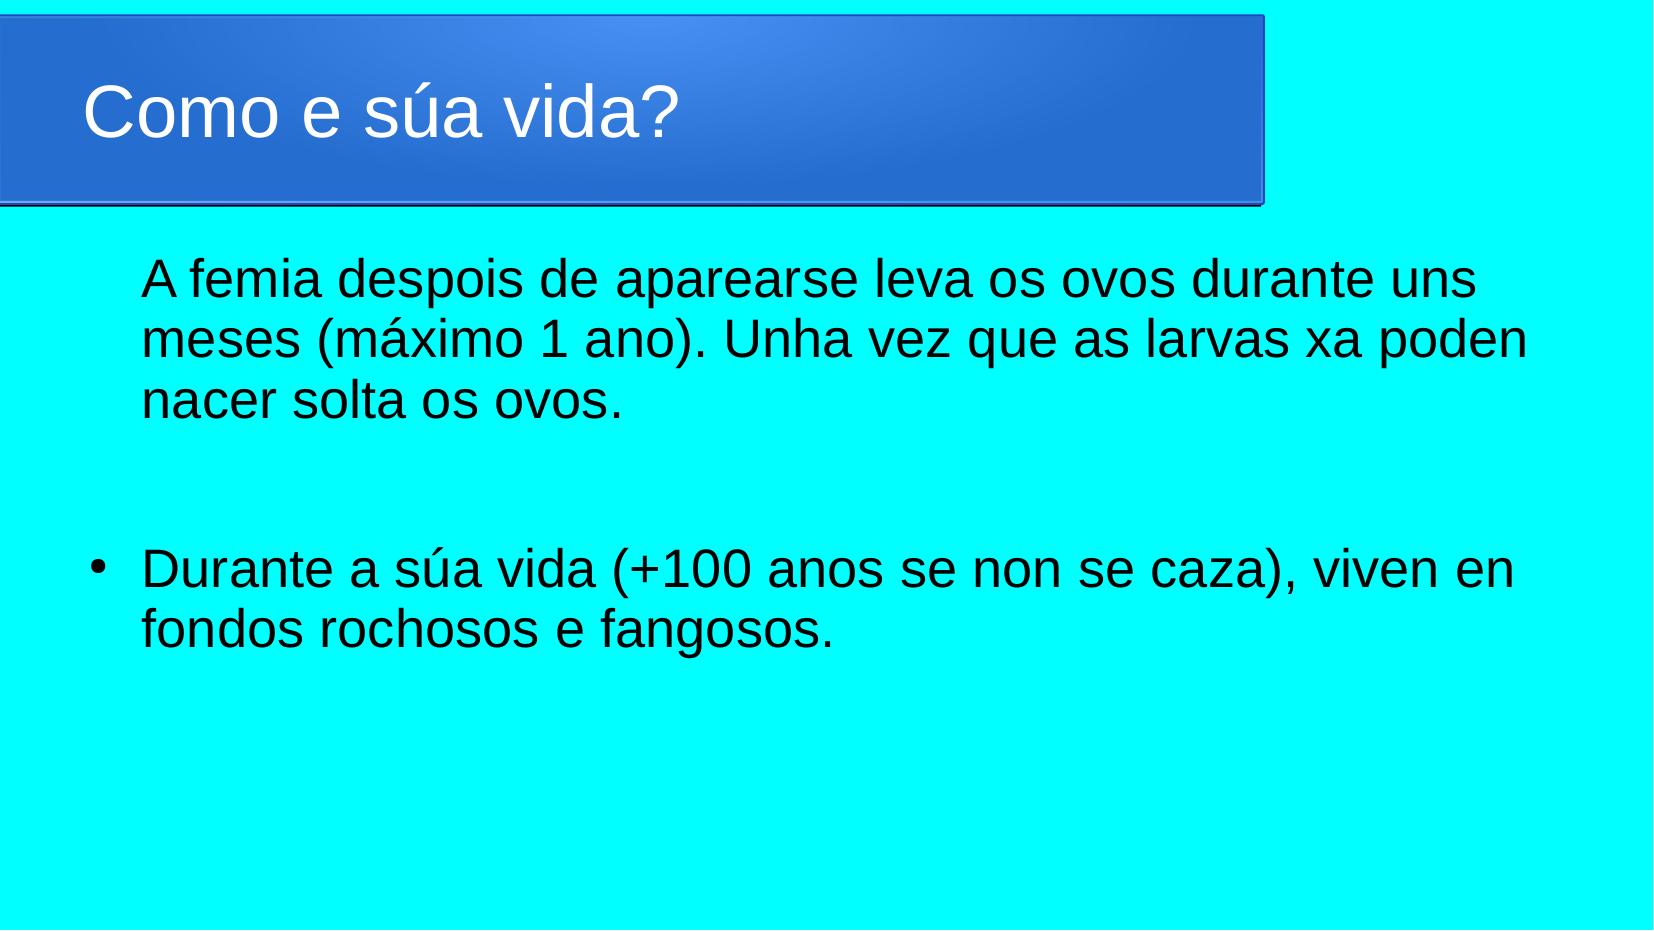

# Como e súa vida?
A femia despois de aparearse leva os ovos durante uns meses (máximo 1 ano). Unha vez que as larvas xa poden nacer solta os ovos.
Durante a súa vida (+100 anos se non se caza), viven en fondos rochosos e fangosos.